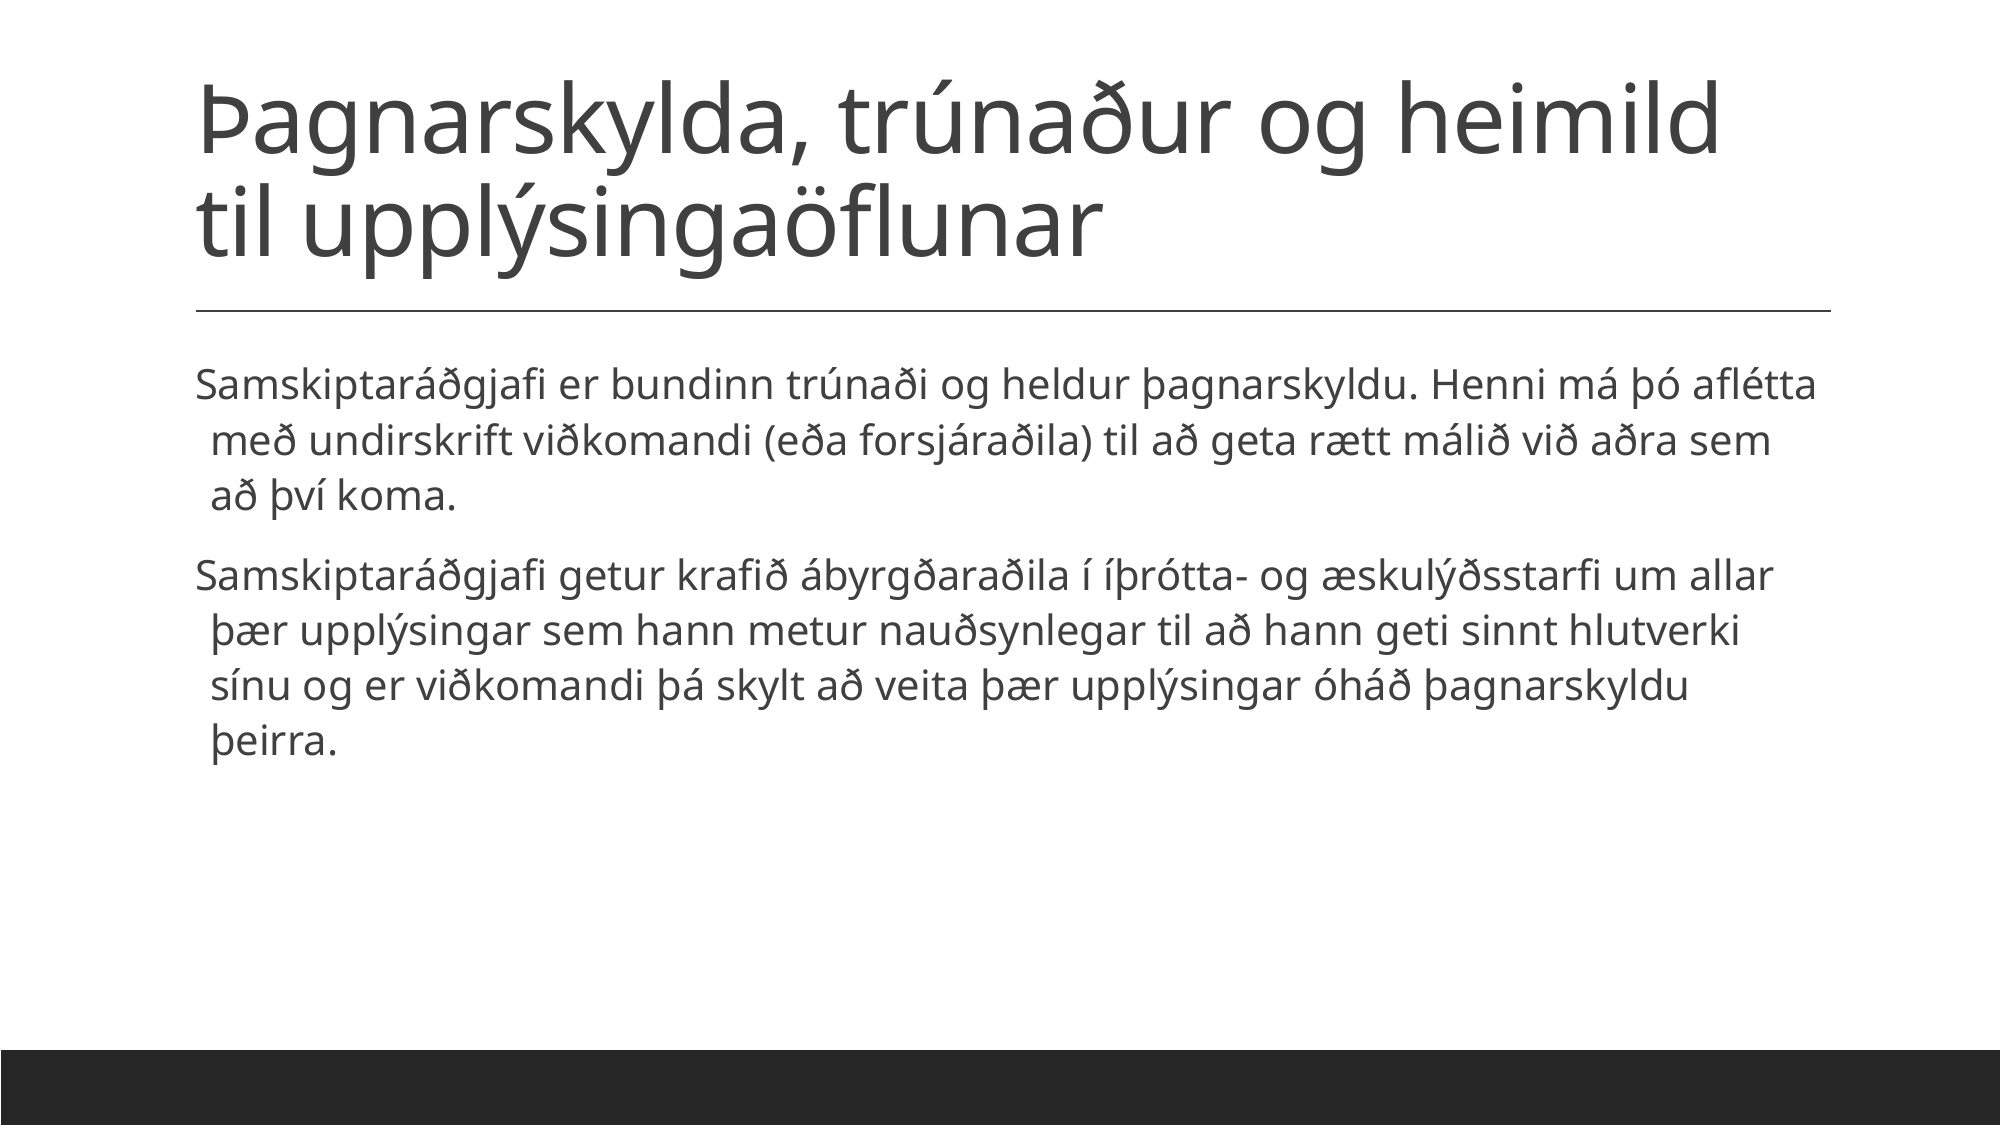

# Þagnarskylda, trúnaður og heimild til upplýsingaöflunar
Samskiptaráðgjafi er bundinn trúnaði og heldur þagnarskyldu. Henni má þó aflétta með undirskrift viðkomandi (eða forsjáraðila) til að geta rætt málið við aðra sem að því koma.
Samskiptaráðgjafi getur krafið ábyrgðaraðila í íþrótta- og æskulýðsstarfi um allar þær upplýsingar sem hann metur nauðsynlegar til að hann geti sinnt hlutverki sínu og er viðkomandi þá skylt að veita þær upplýsingar óháð þagnarskyldu þeirra.